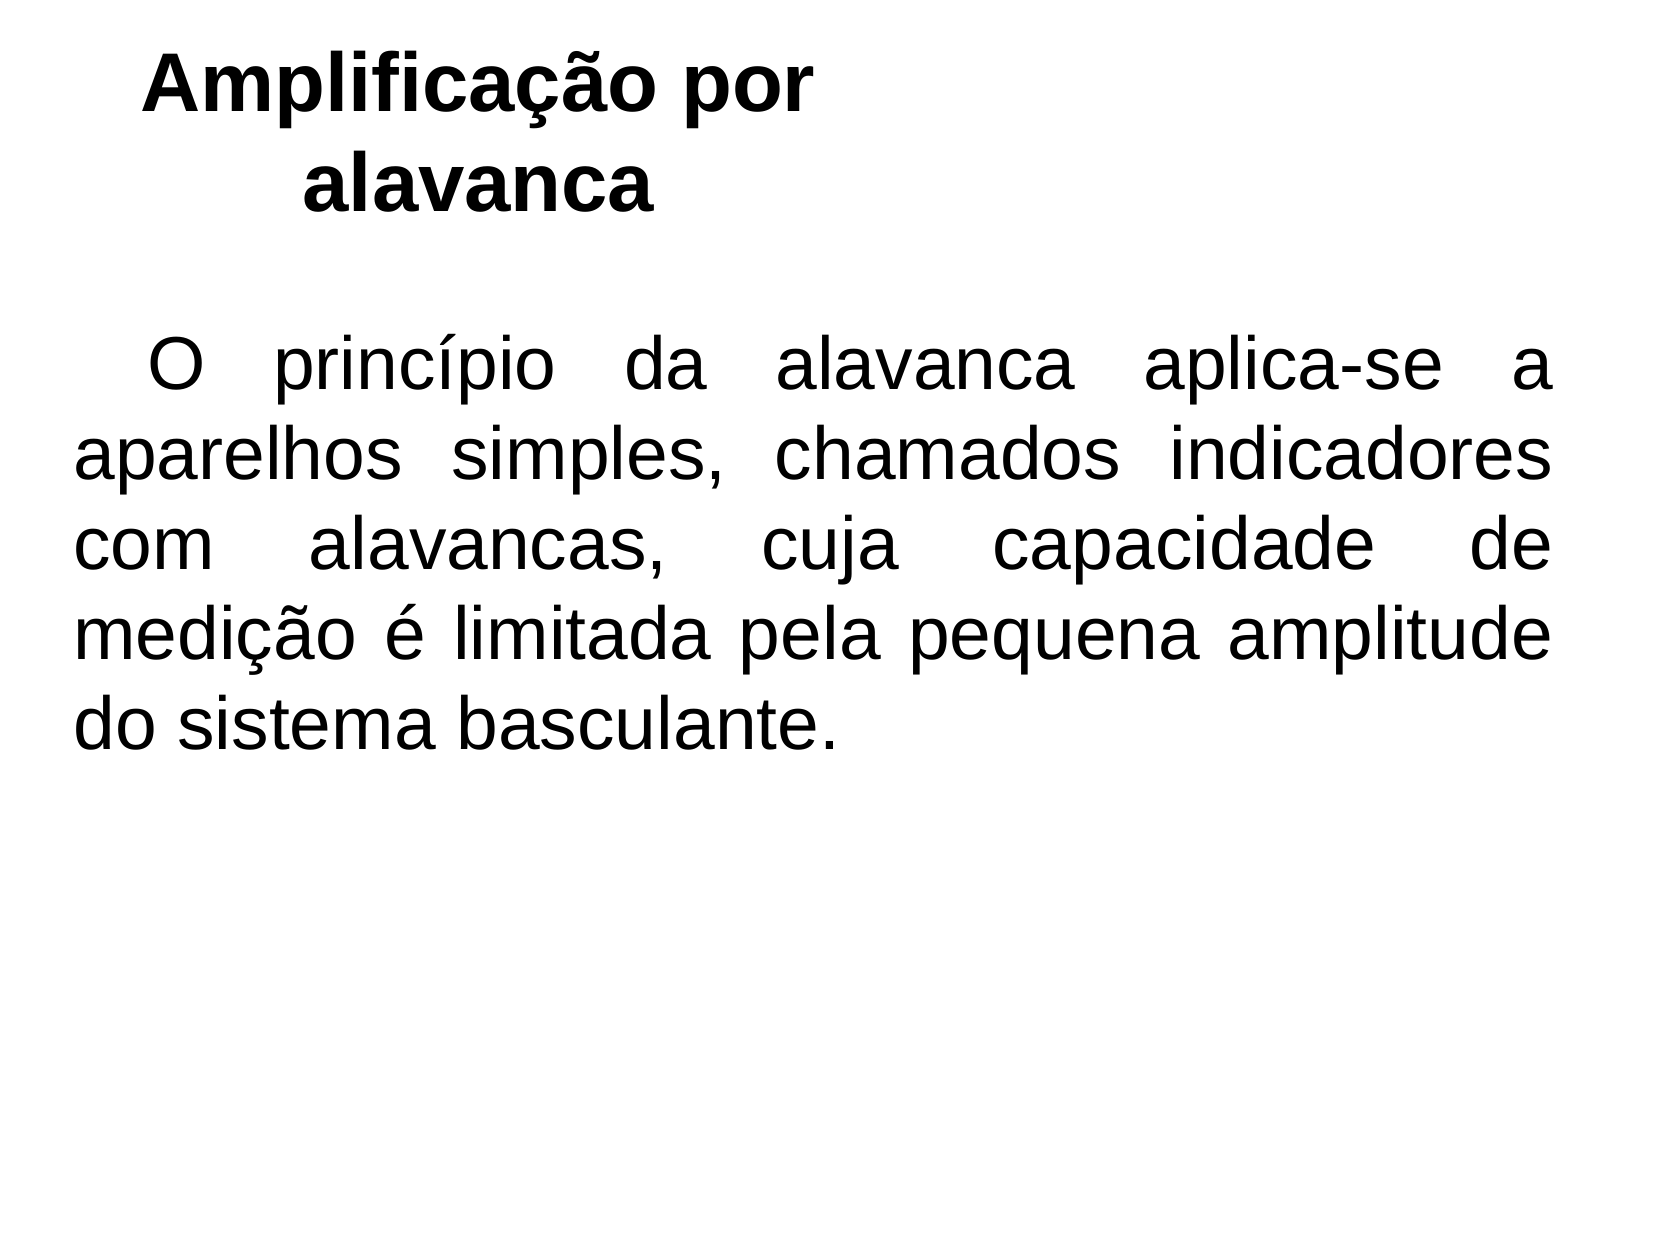

# Amplificação por alavanca
	O princípio da alavanca aplica-se a aparelhos simples, chamados indicadores com alavancas, cuja capacidade de medição é limitada pela pequena amplitude do sistema basculante.